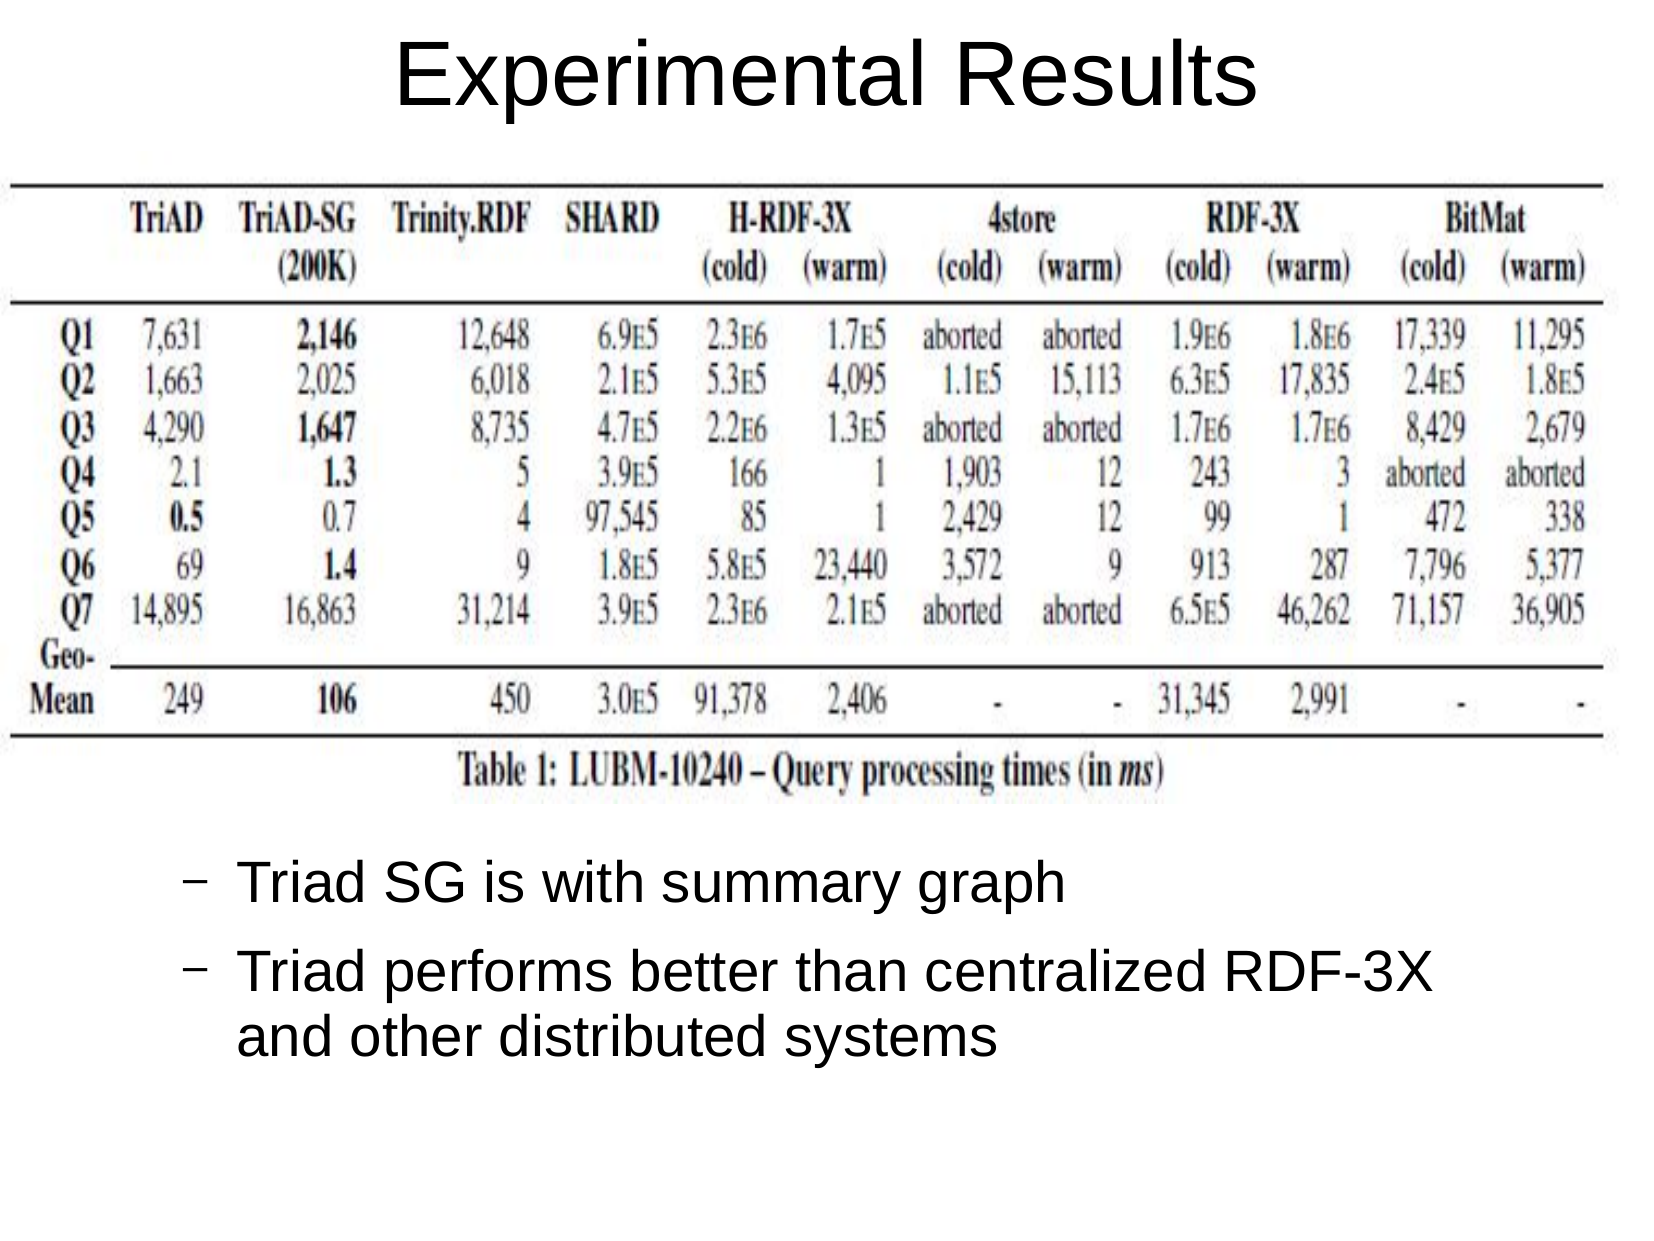

# Experimental Results
Triad SG is with summary graph
Triad performs better than centralized RDF-3X and other distributed systems